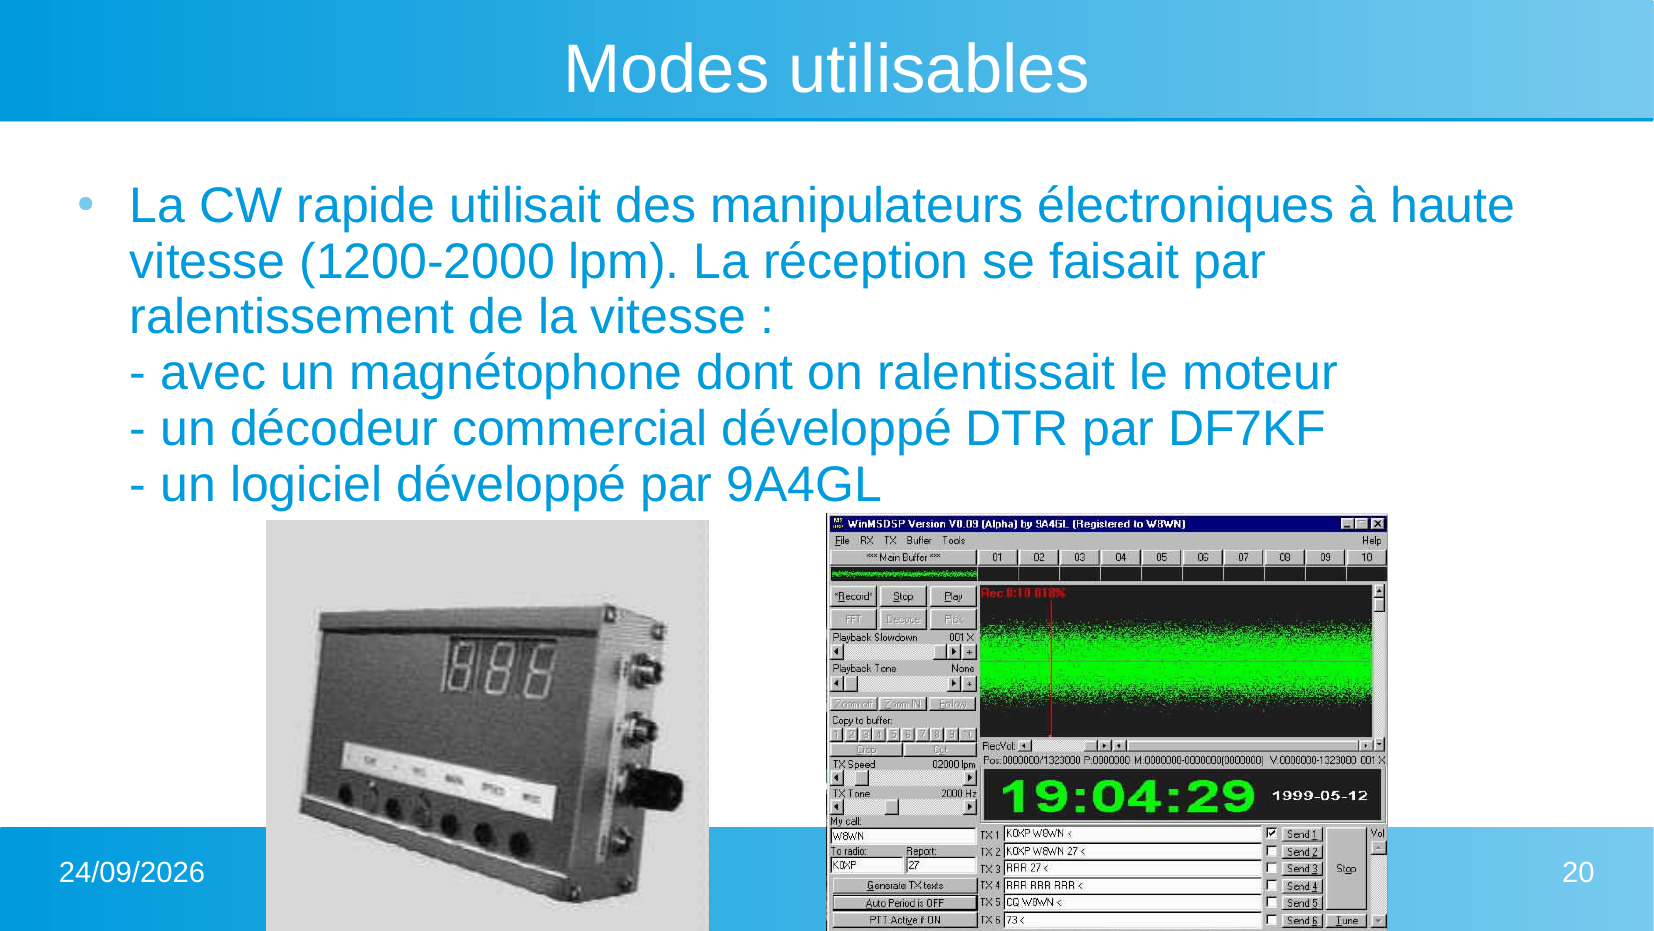

# Modes utilisables
La CW rapide utilisait des manipulateurs électroniques à haute vitesse (1200-2000 lpm). La réception se faisait par ralentissement de la vitesse :
- avec un magnétophone dont on ralentissait le moteur
- un décodeur commercial développé DTR par DF7KF
- un logiciel développé par 9A4GL
20